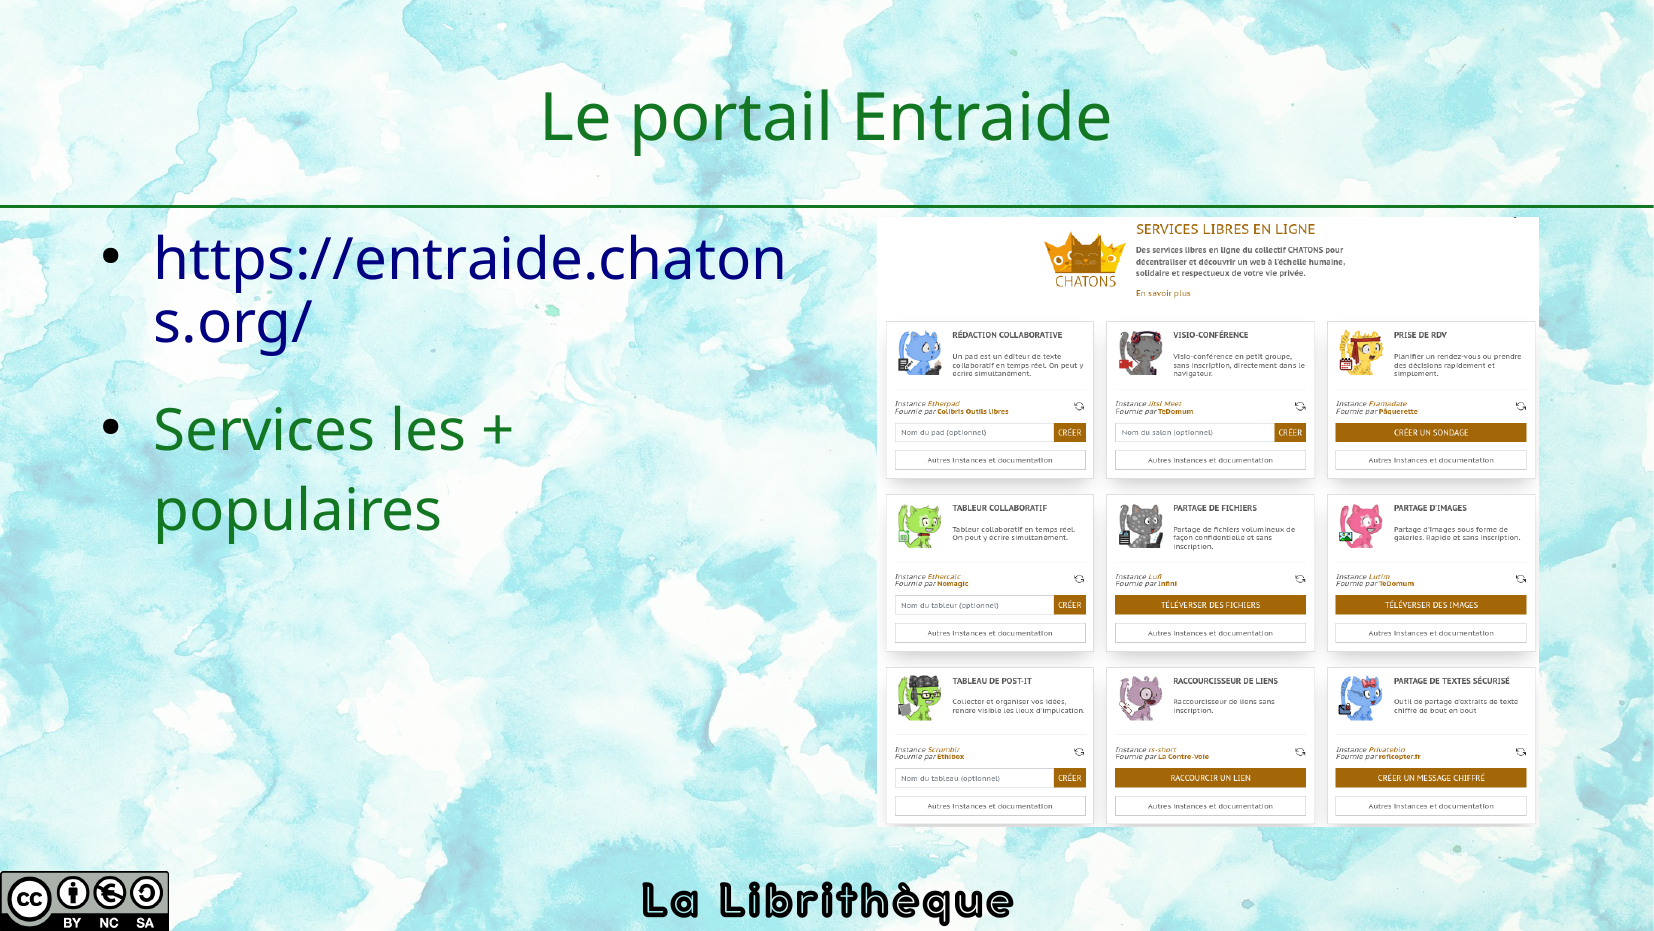

# Le portail Entraide
https://entraide.chatons.org/
Services les + populaires